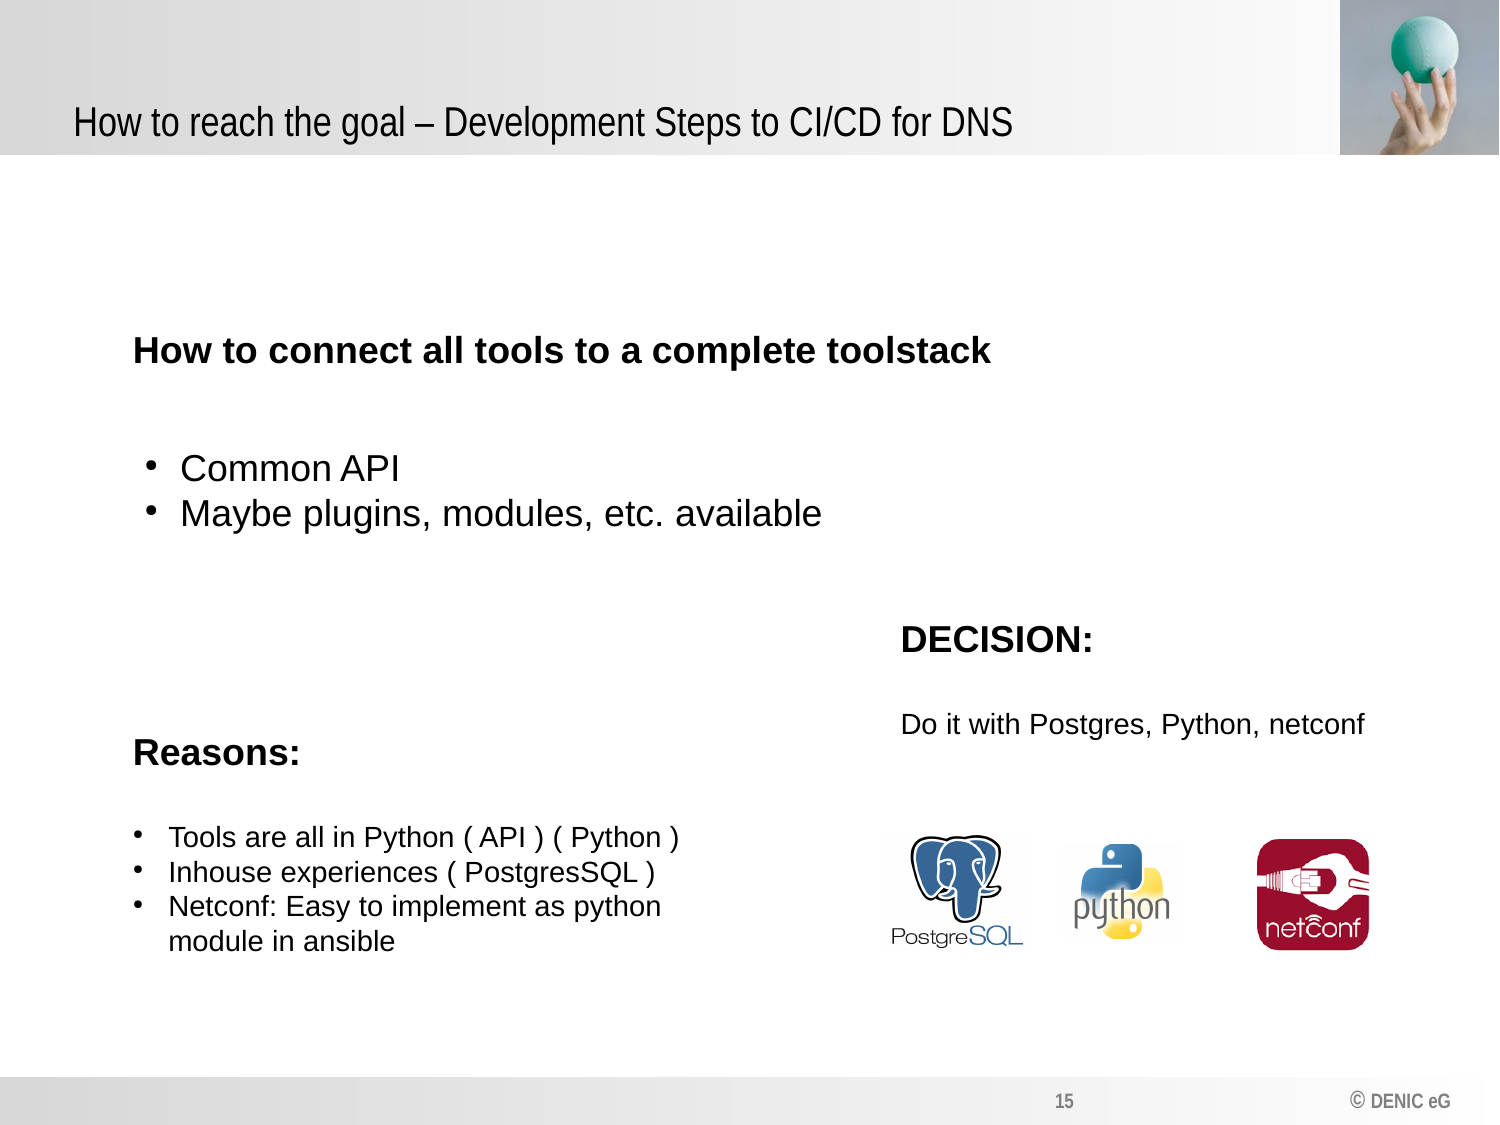

How to reach the goal – Development Steps to CI/CD for DNS
How to connect all tools to a complete toolstack
Common API
Maybe plugins, modules, etc. available
DECISION:
Do it with Postgres, Python, netconf
Reasons:
Tools are all in Python ( API ) ( Python )
Inhouse experiences ( PostgresSQL )
Netconf: Easy to implement as python module in ansible
 © DENIC eG